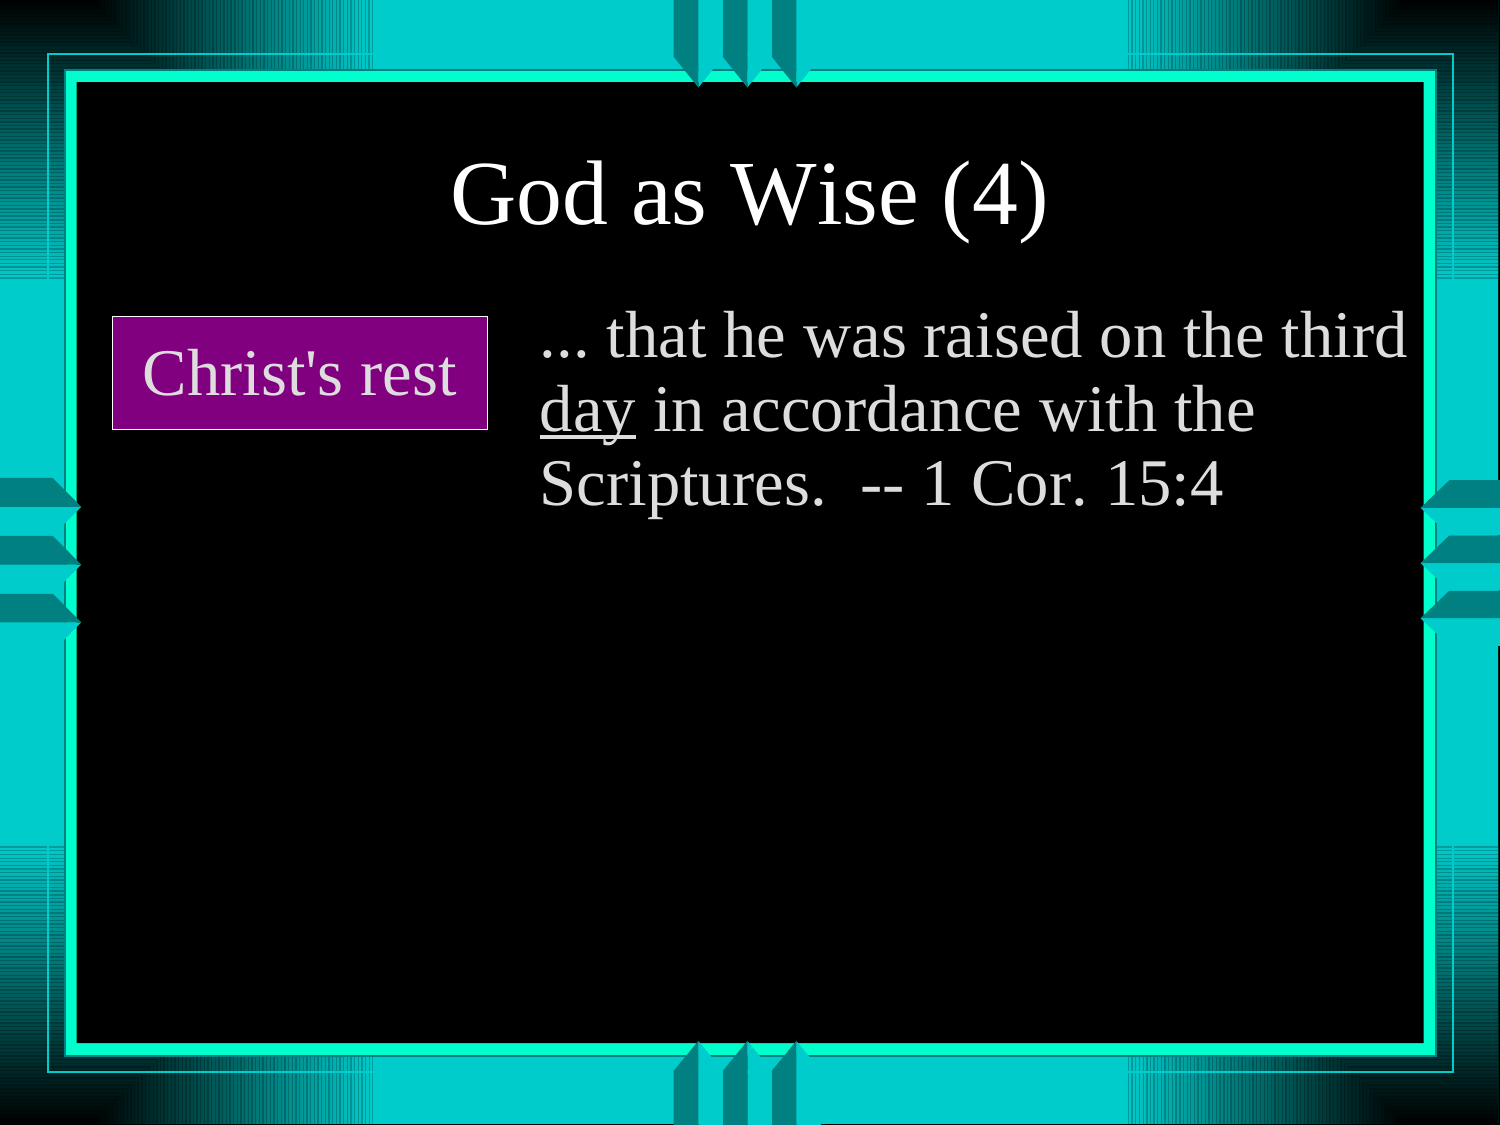

# God as Wise (4)
... that he was raised on the third day in accordance with the Scriptures. -- 1 Cor. 15:4
Christ's rest